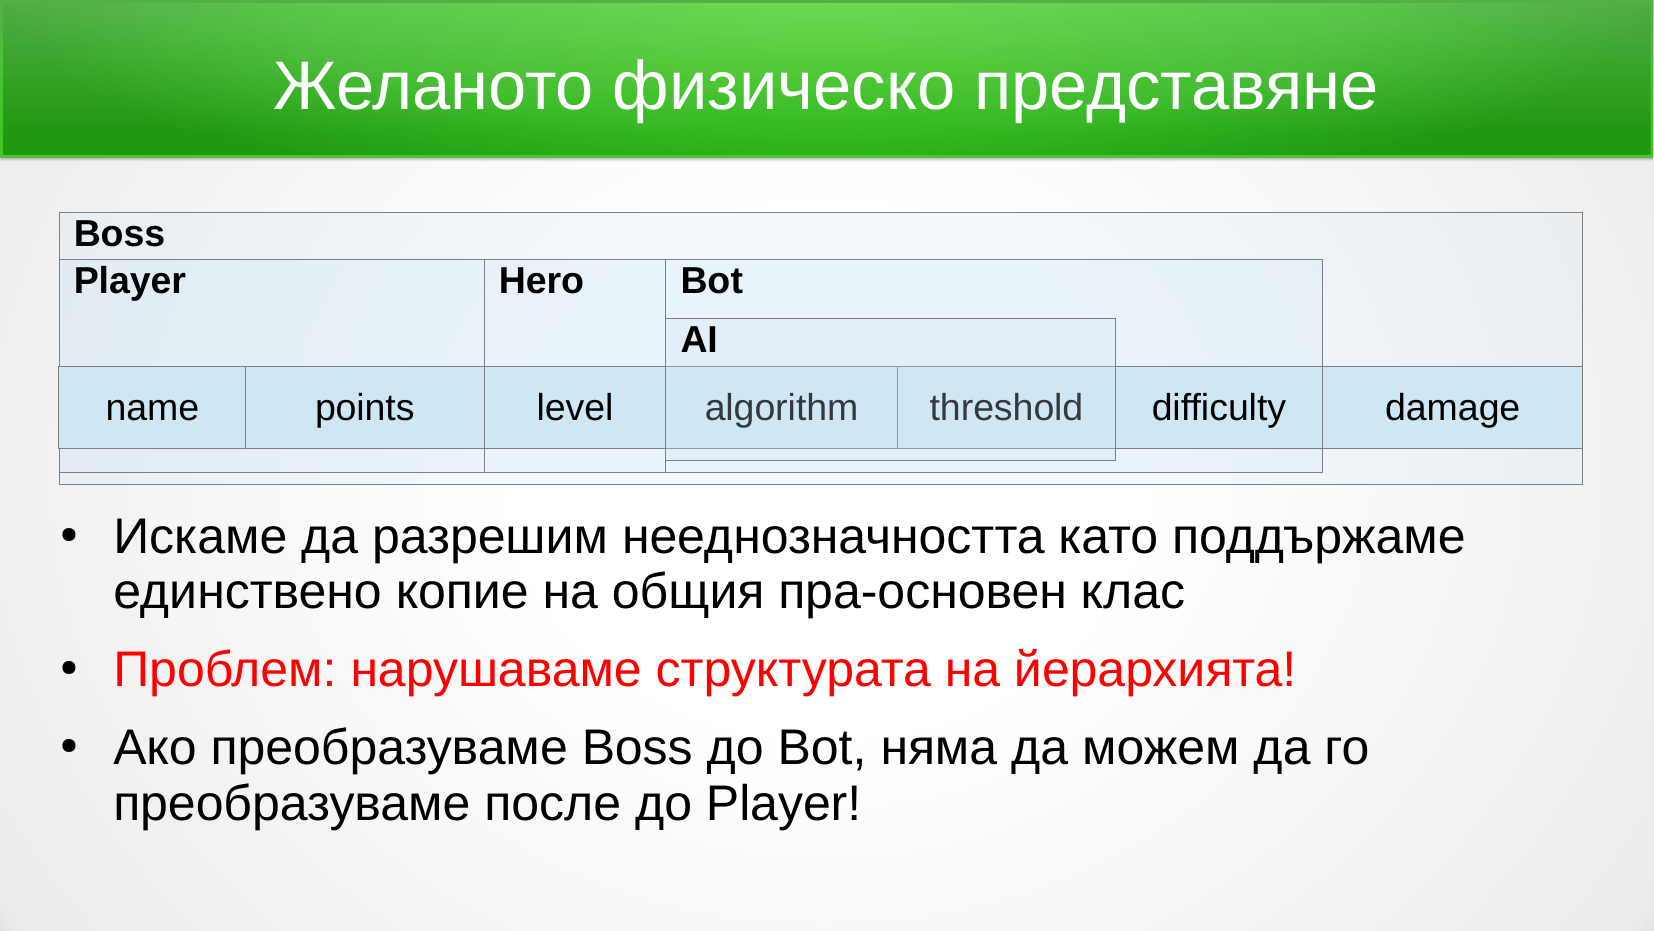

# Желаното физическо представяне
Boss
Player
Hero
Bot
AI
name
points
level
algorithm
threshold
difficulty
damage
Искаме да разрешим нееднозначността като поддържаме единствено копие на общия пра-основен клас
Проблем: нарушаваме структурата на йерархията!
Ако преобразуваме Boss до Bot, няма да можем да го преобразуваме после до Player!